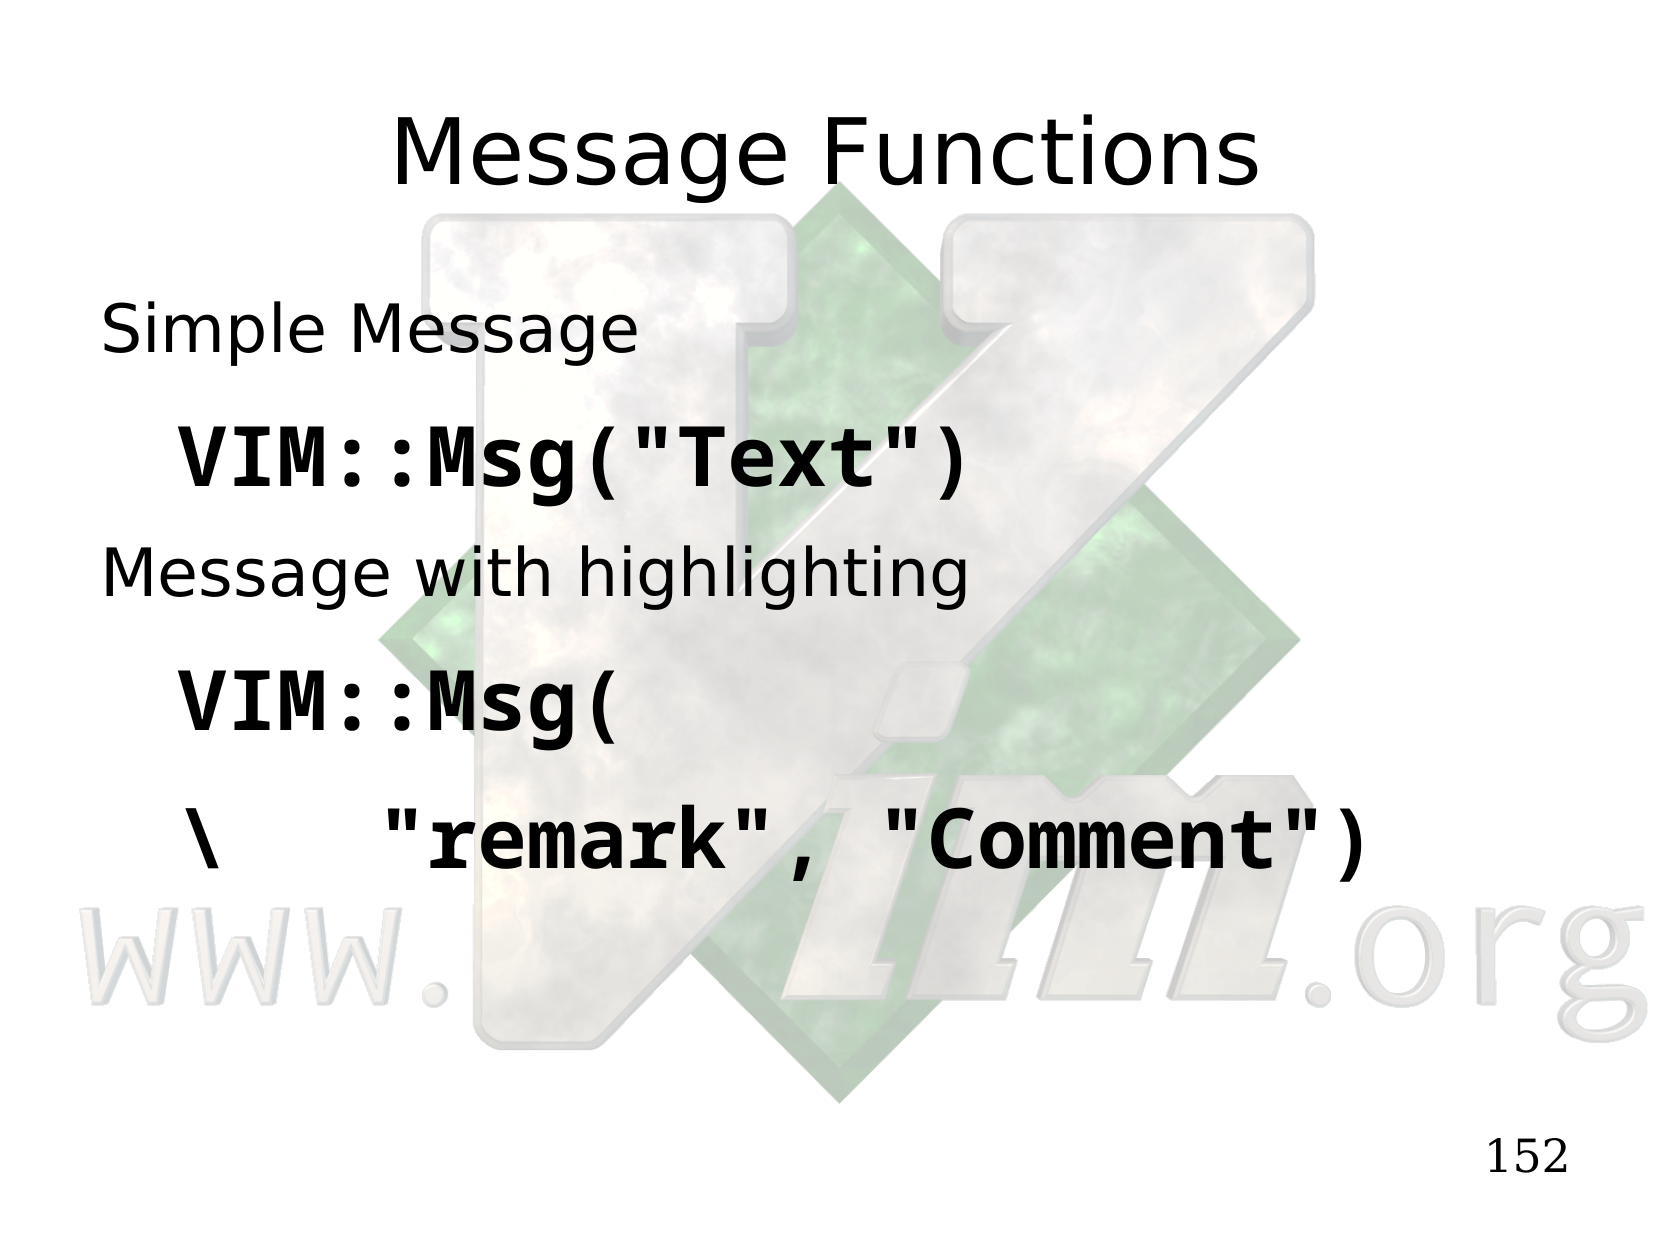

# Message Functions
Simple Message
VIM::Msg("Text")
Message with highlighting
VIM::Msg(
\ "remark", "Comment")
152